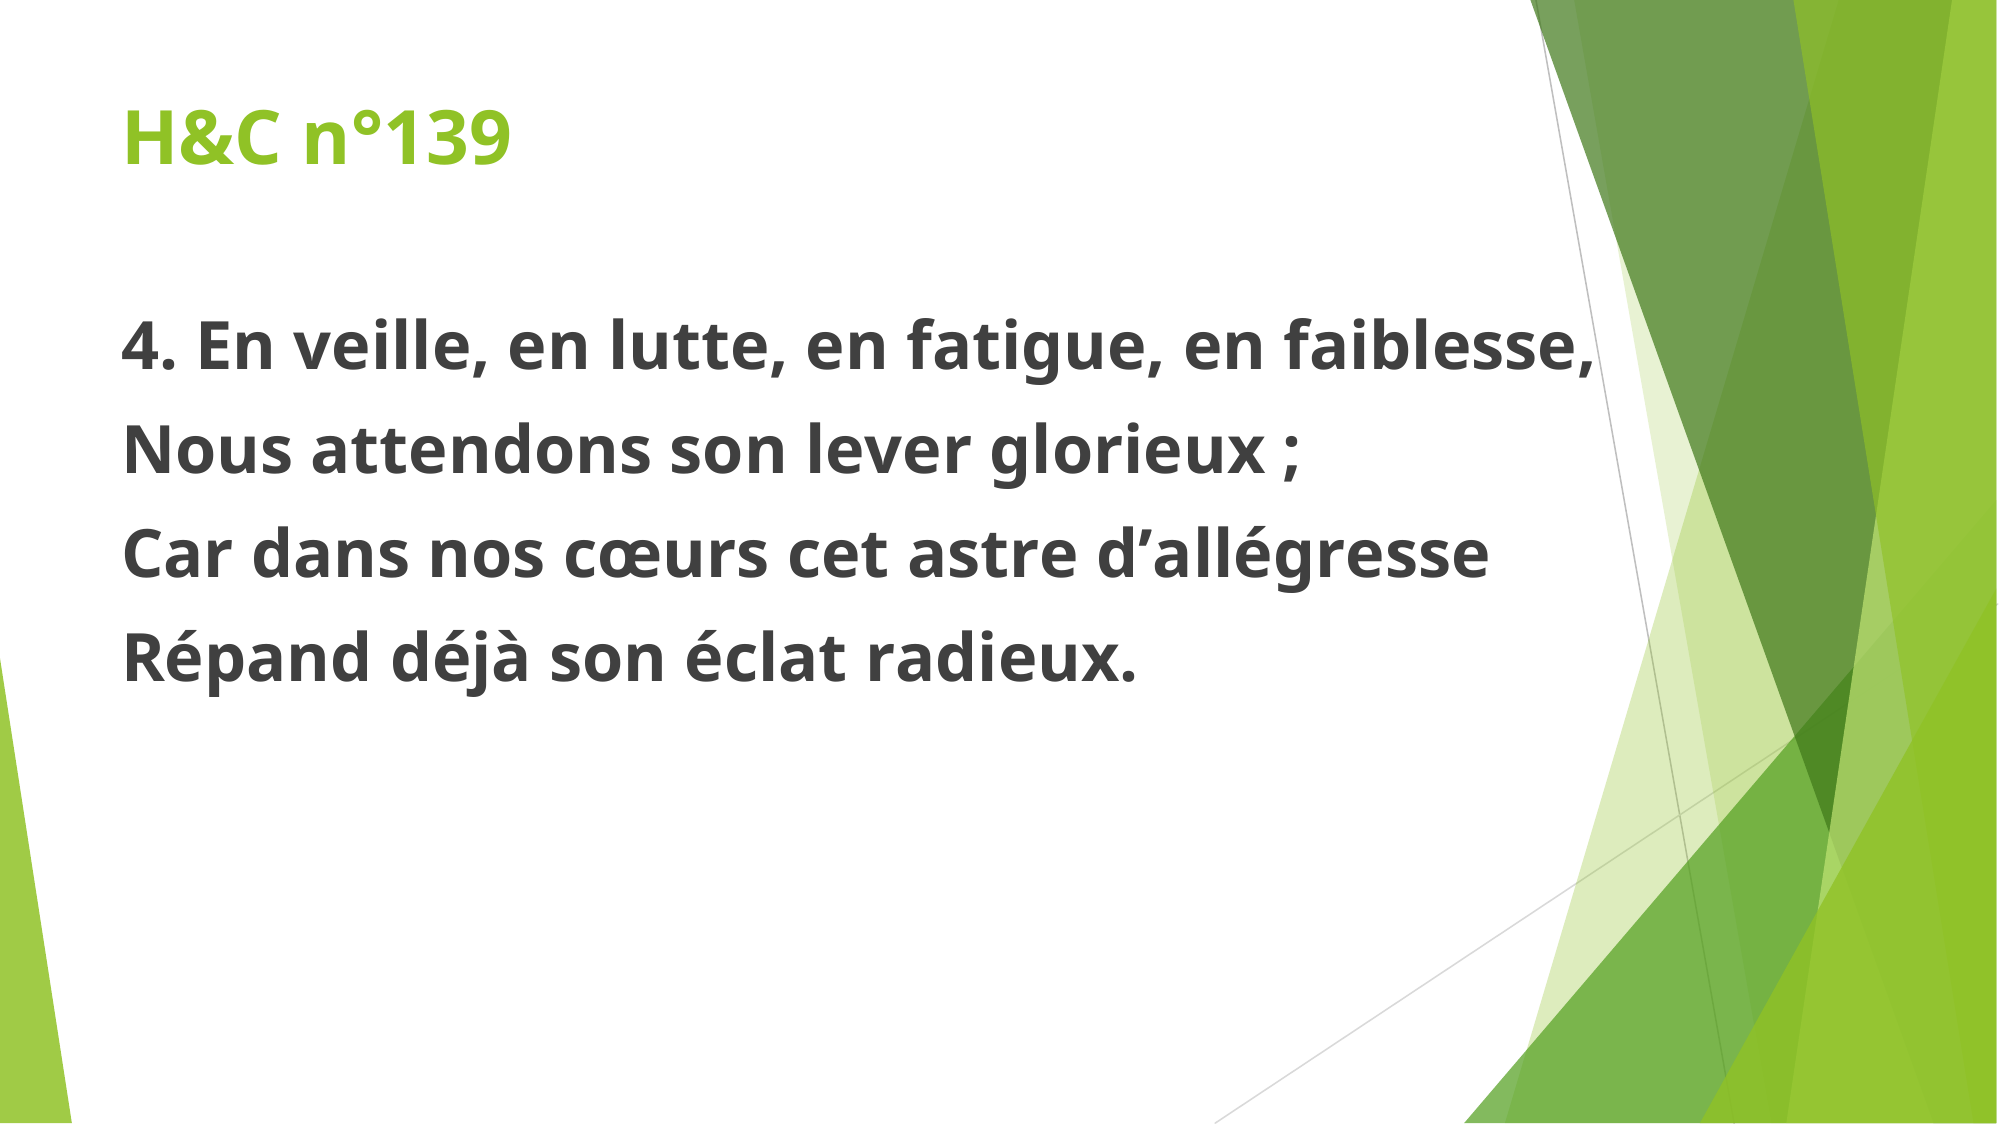

H&C n°139
4. En veille, en lutte, en fatigue, en faiblesse,
Nous attendons son lever glorieux ;
Car dans nos cœurs cet astre d’allégresse
Répand déjà son éclat radieux.